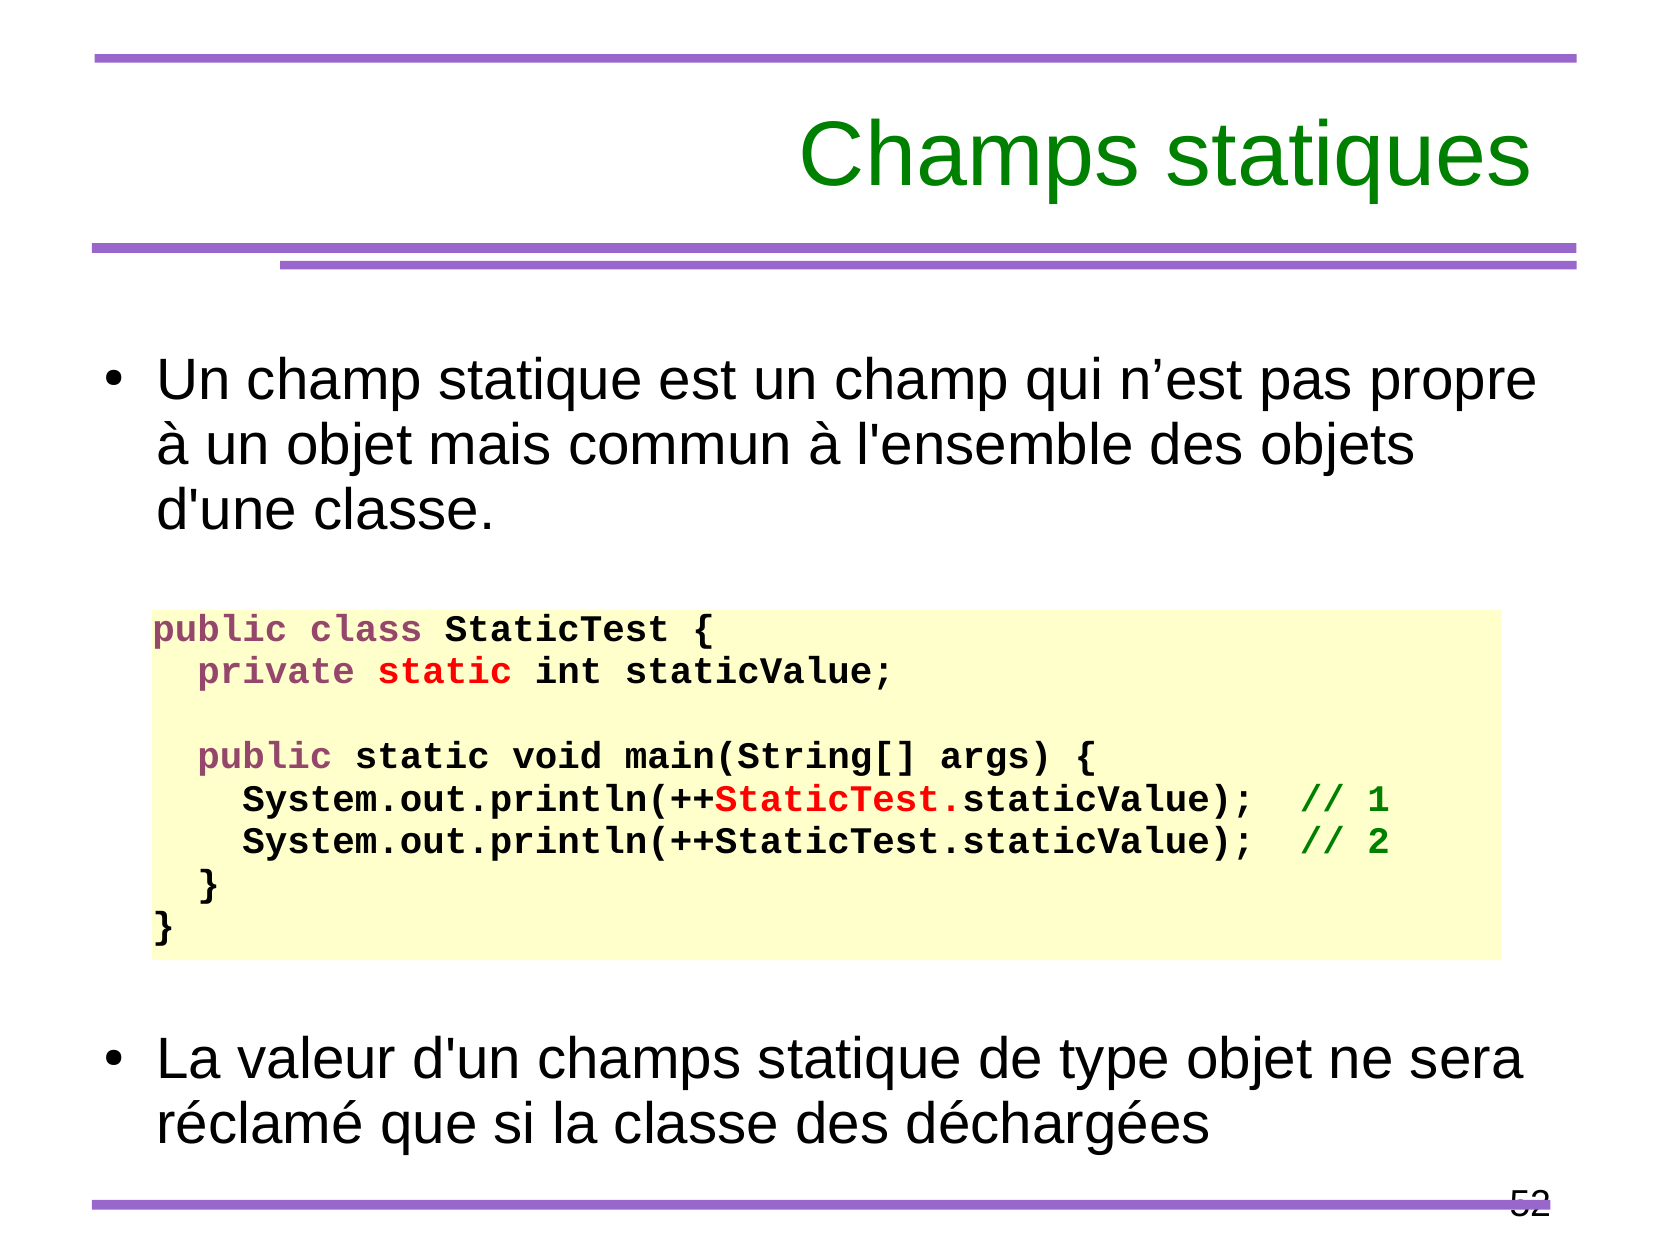

# Champs statiques
Un champ statique est un champ qui n’est pas propre à un objet mais commun à l'ensemble des objets d'une classe.
La valeur d'un champs statique de type objet ne sera réclamé que si la classe des déchargées
public class StaticTest {
 private static int staticValue;
 public static void main(String[] args) {
 System.out.println(++StaticTest.staticValue); // 1
 System.out.println(++StaticTest.staticValue); // 2
 }
}